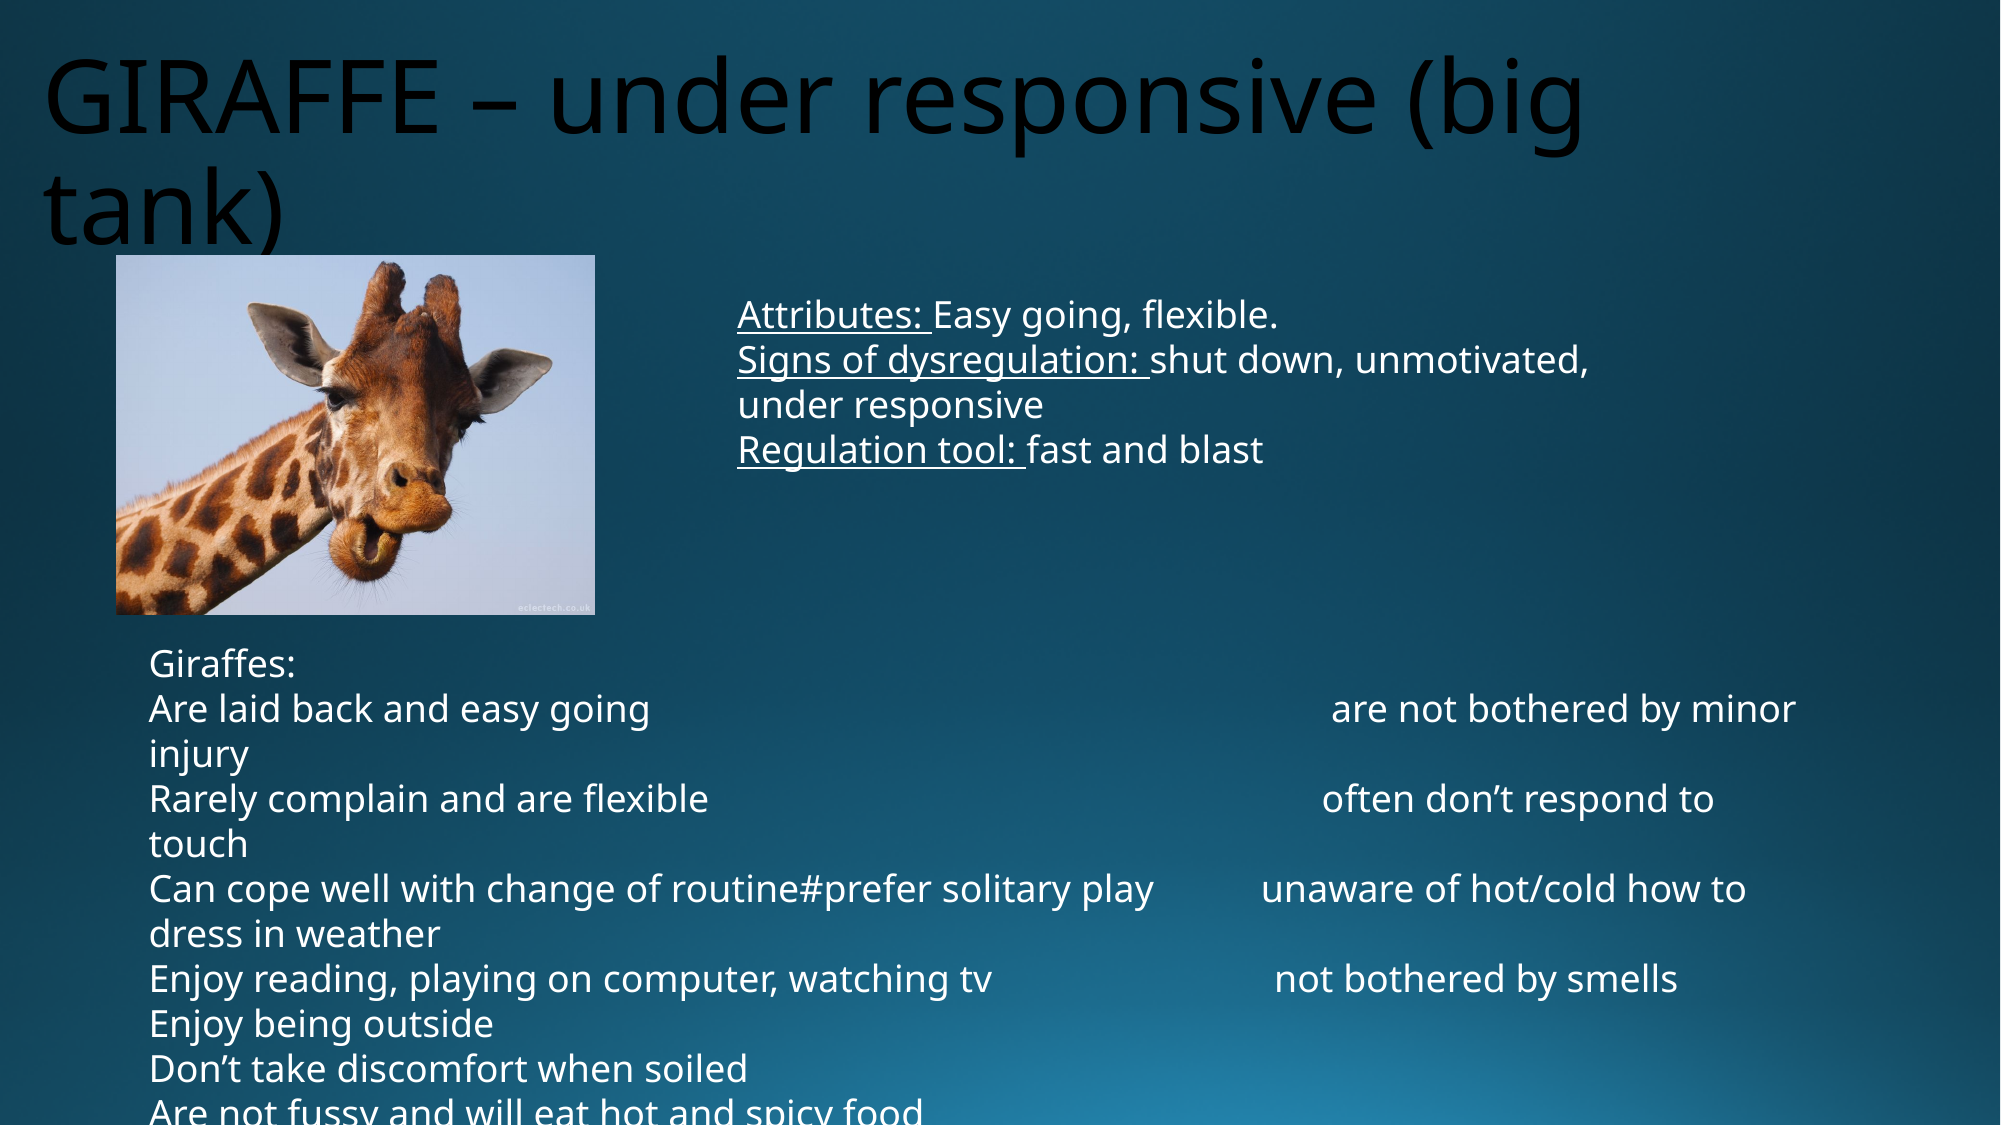

# GIRAFFE – under responsive (big tank)
Attributes: Easy going, flexible.
Signs of dysregulation: shut down, unmotivated, under responsive
Regulation tool: fast and blast
Giraffes:
Are laid back and easy going are not bothered by minor injury
Rarely complain and are flexible often don’t respond to touch
Can cope well with change of routine#prefer solitary play unaware of hot/cold how to dress in weather
Enjoy reading, playing on computer, watching tv not bothered by smells
Enjoy being outside
Don’t take discomfort when soiled
Are not fussy and will eat hot and spicy food